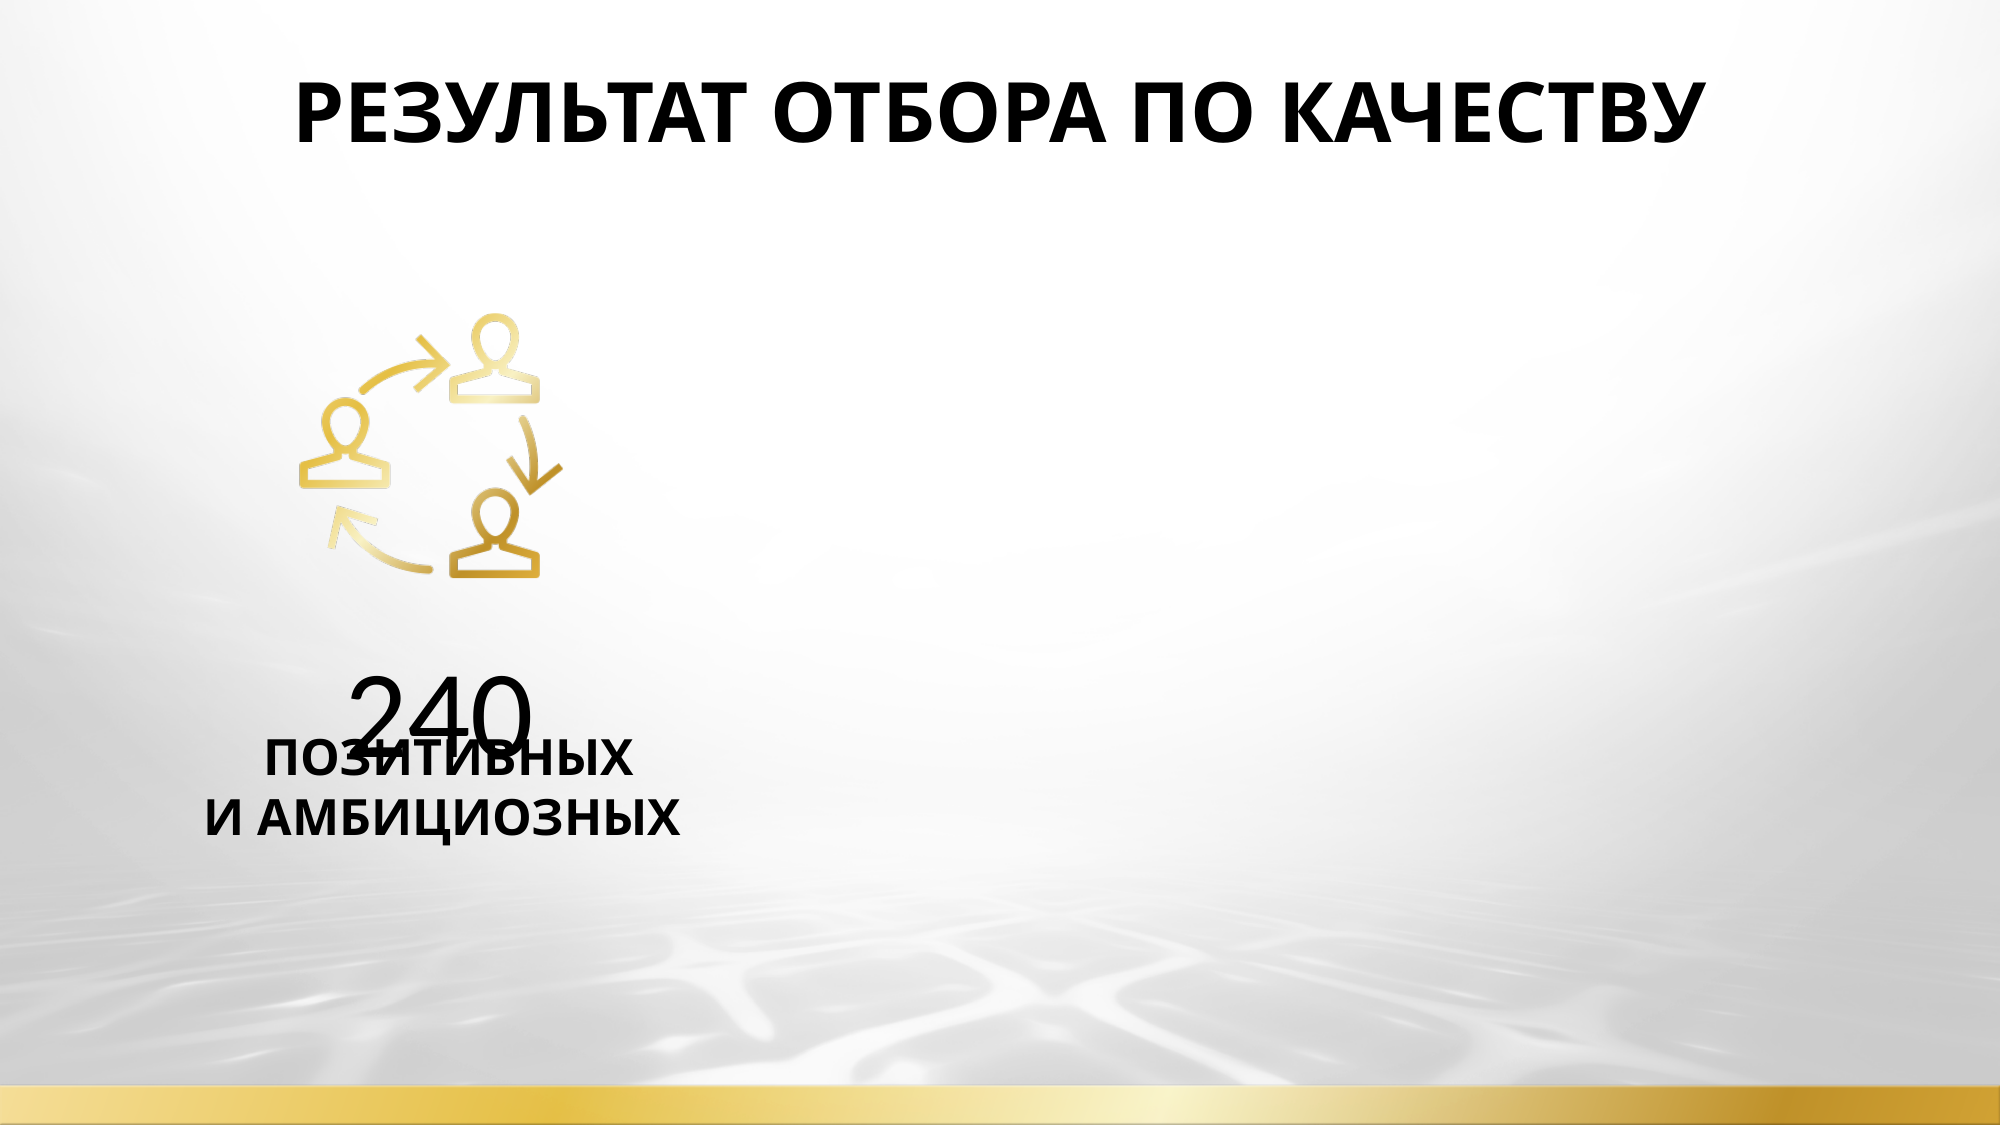

РЕЗУЛЬТАТ ОТБОРА ПО КАЧЕСТВУ
 240
ПОЗИТИВНЫХ
И АМБИЦИОЗНЫХ